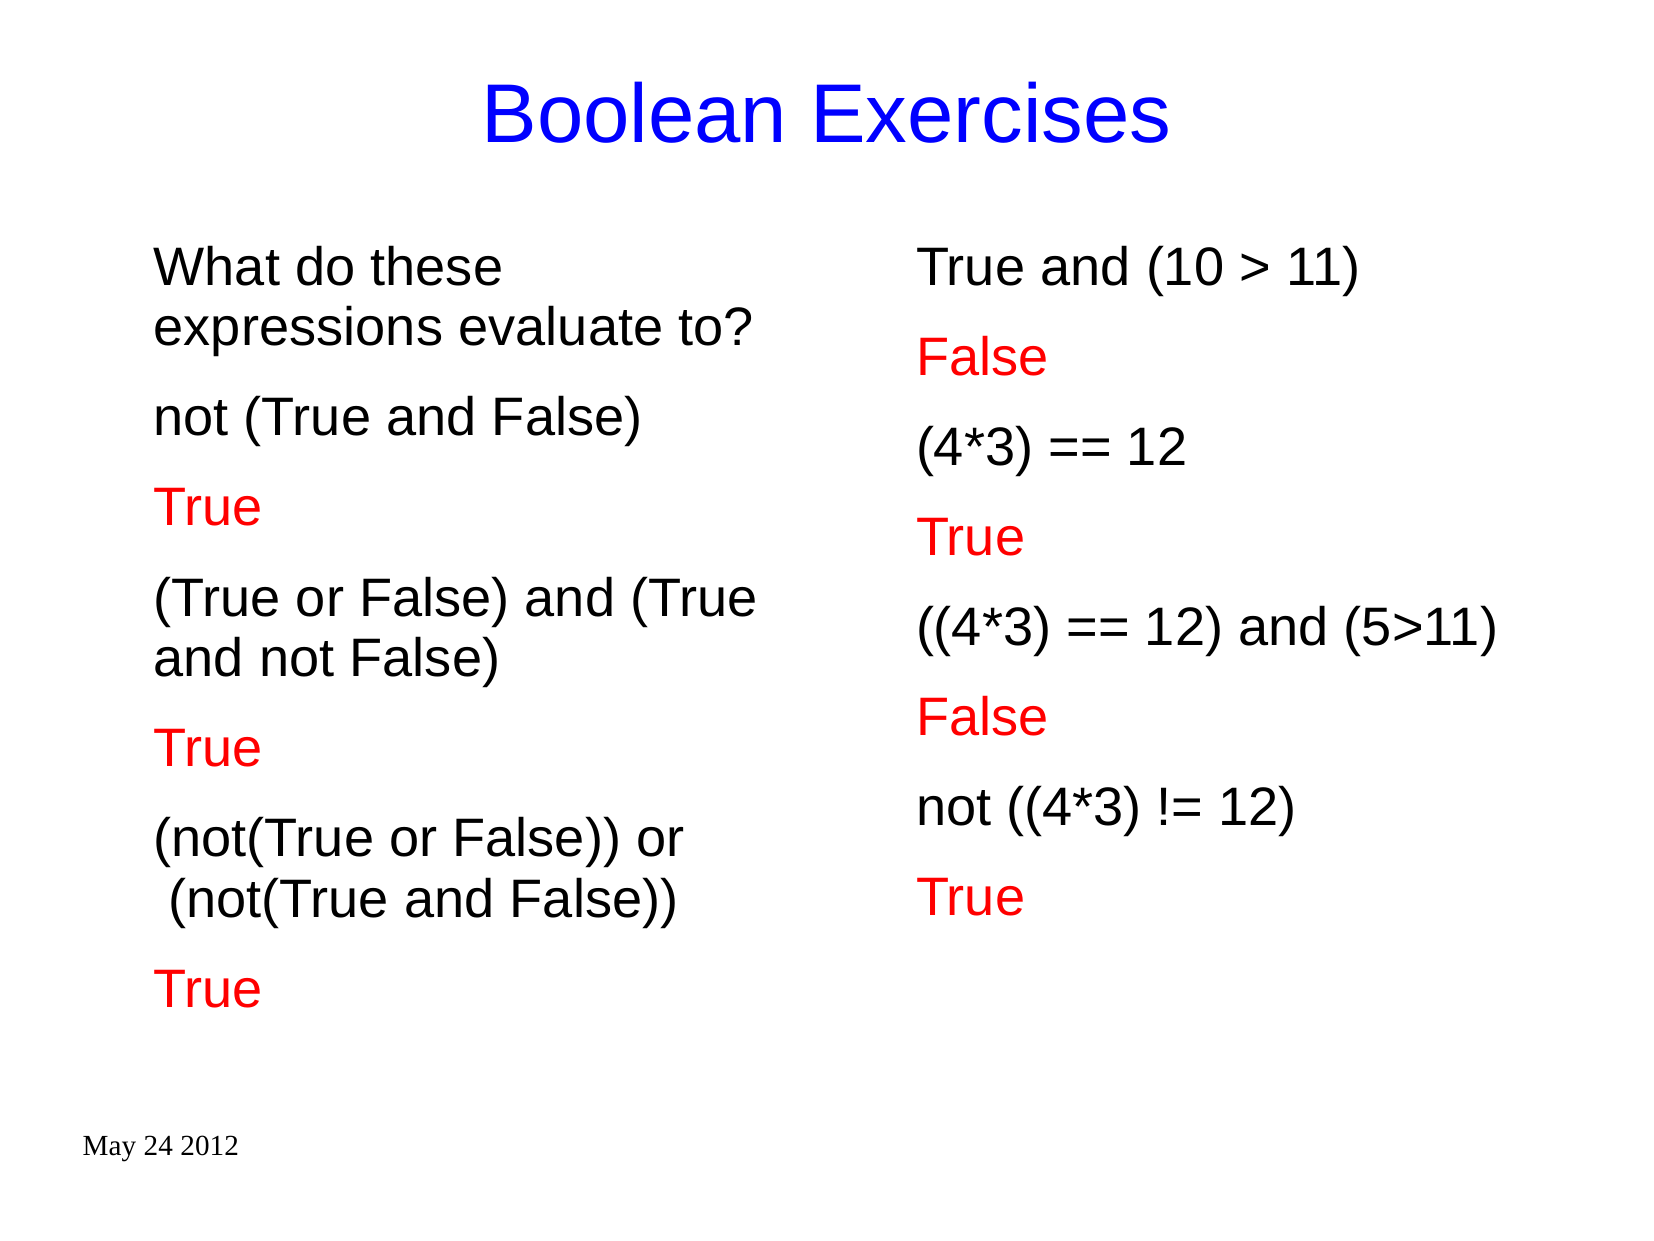

# Boolean Exercises
What do these expressions evaluate to?
not (True and False)
True
(True or False) and (True and not False)
True
(not(True or False)) or (not(True and False))
True
True and (10 > 11)
False
(4*3) == 12
True
((4*3) == 12) and (5>11)
False
not ((4*3) != 12)
True
May 24 2012